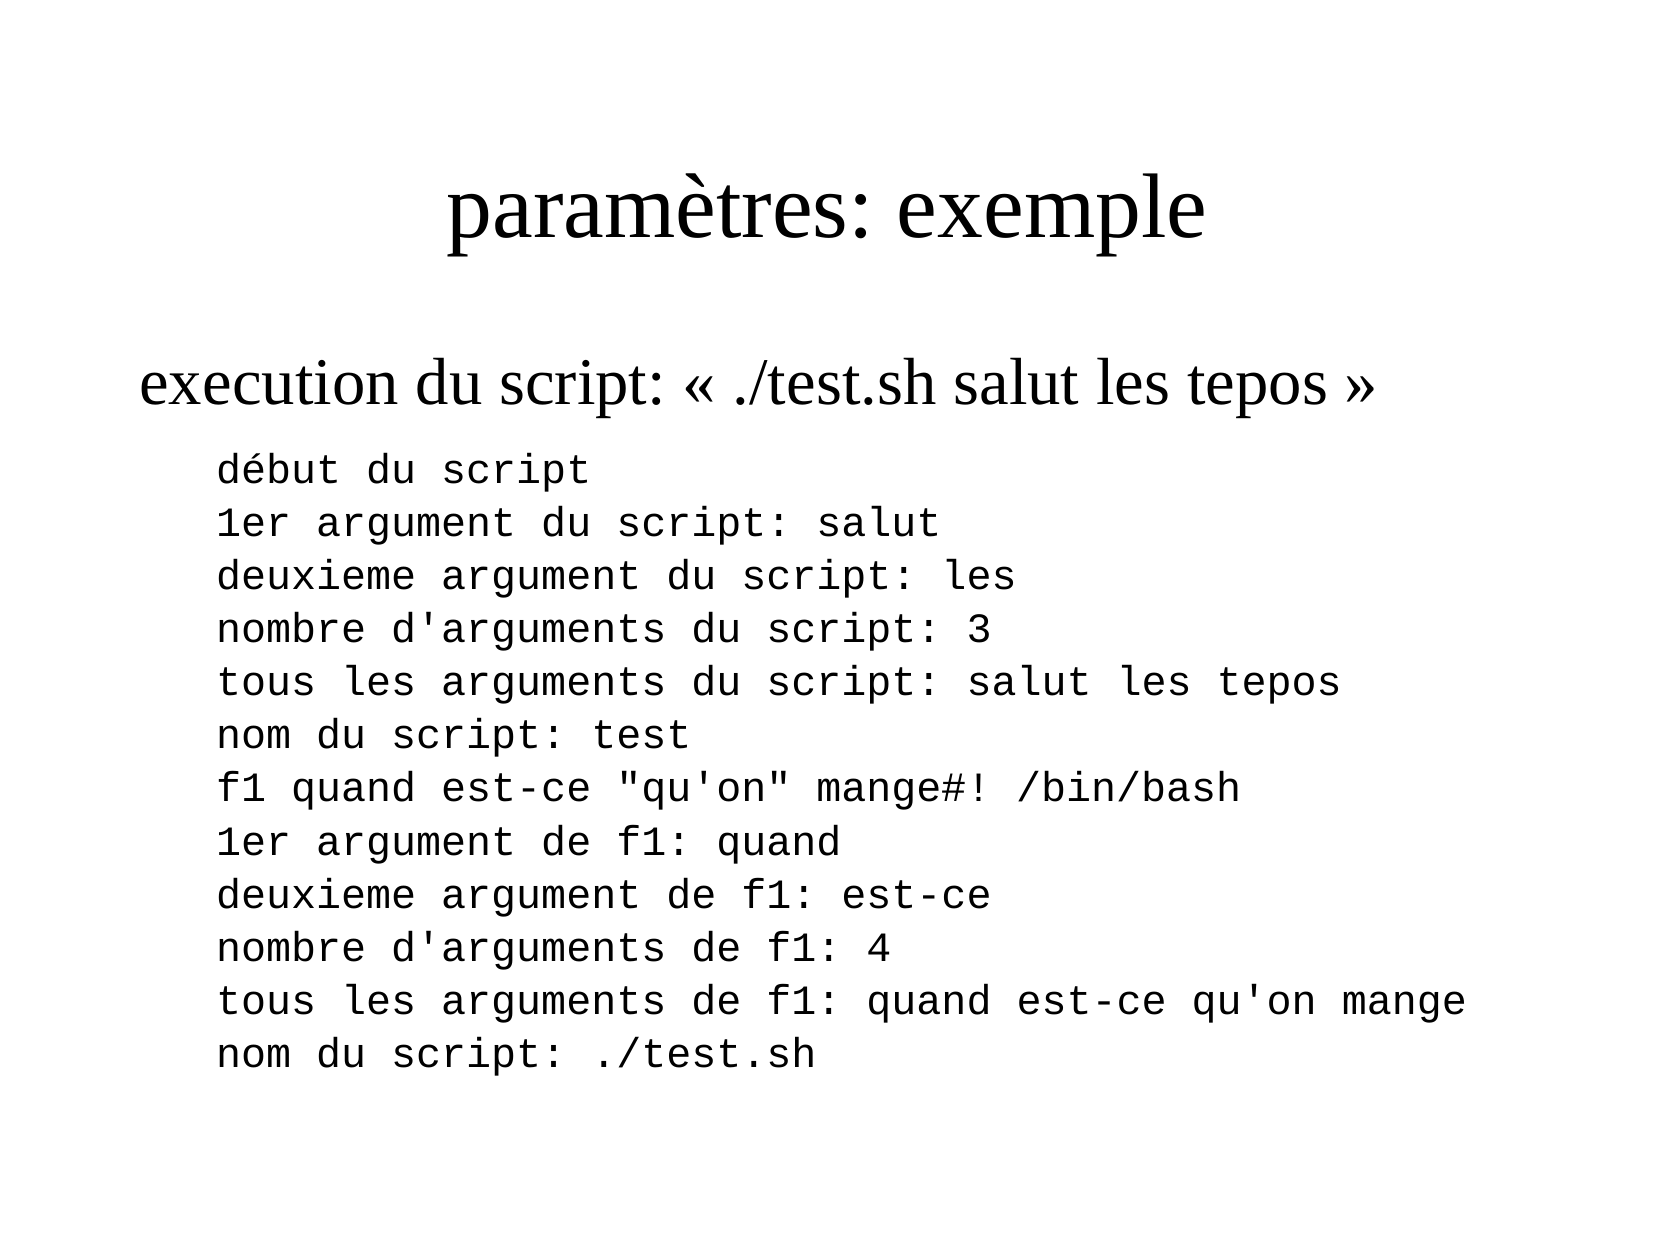

# paramètres: exemple
execution du script: « ./test.sh salut les tepos »
début du script
1er argument du script: salut
deuxieme argument du script: les
nombre d'arguments du script: 3
tous les arguments du script: salut les tepos
nom du script: test
f1 quand est-ce "qu'on" mange#! /bin/bash
1er argument de f1: quand
deuxieme argument de f1: est-ce
nombre d'arguments de f1: 4
tous les arguments de f1: quand est-ce qu'on mange
nom du script: ./test.sh